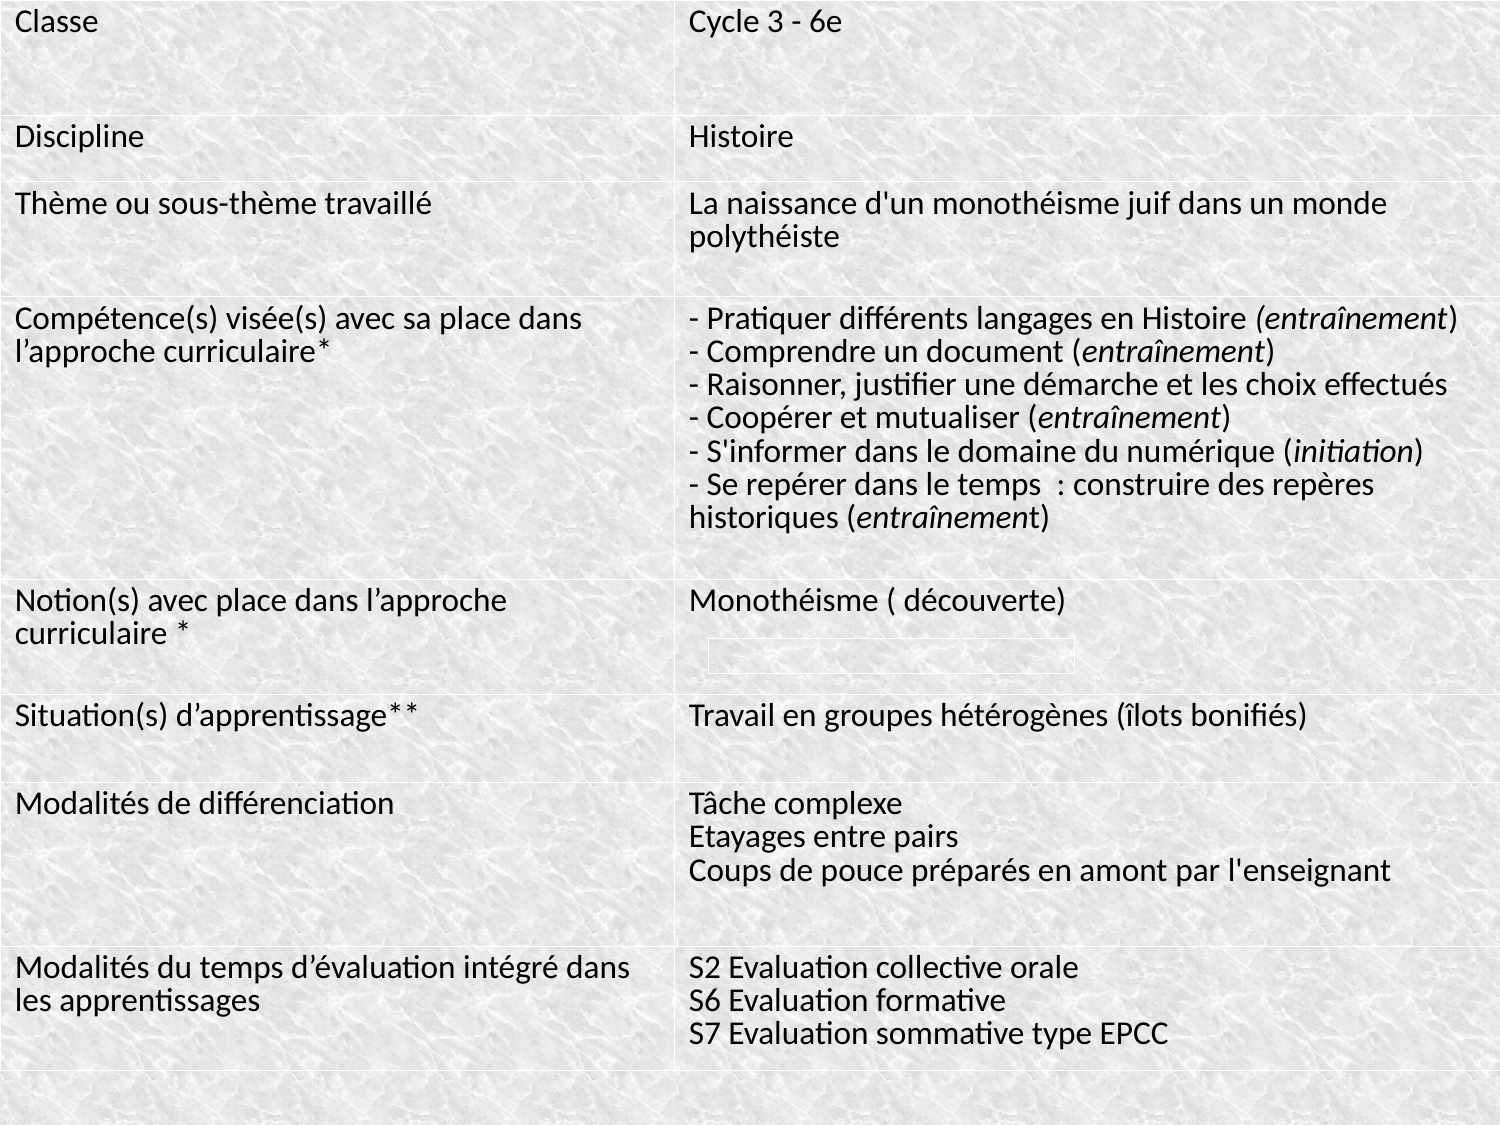

| Classe | Cycle 3 - 6e |
| --- | --- |
| Discipline | Histoire |
| Thème ou sous-thème travaillé | La naissance d'un monothéisme juif dans un monde polythéiste |
| Compétence(s) visée(s) avec sa place dans l’approche curriculaire\* | - Pratiquer différents langages en Histoire (entraînement) - Comprendre un document (entraînement) - Raisonner, justifier une démarche et les choix effectués - Coopérer et mutualiser (entraînement) - S'informer dans le domaine du numérique (initiation) - Se repérer dans le temps  : construire des repères historiques (entraînement) |
| Notion(s) avec place dans l’approche curriculaire \* | Monothéisme ( découverte) |
| Situation(s) d’apprentissage\*\* | Travail en groupes hétérogènes (îlots bonifiés) |
| Modalités de différenciation | Tâche complexe Etayages entre pairs Coups de pouce préparés en amont par l'enseignant |
| Modalités du temps d’évaluation intégré dans les apprentissages | S2 Evaluation collective orale S6 Evaluation formative S7 Evaluation sommative type EPCC |
Class